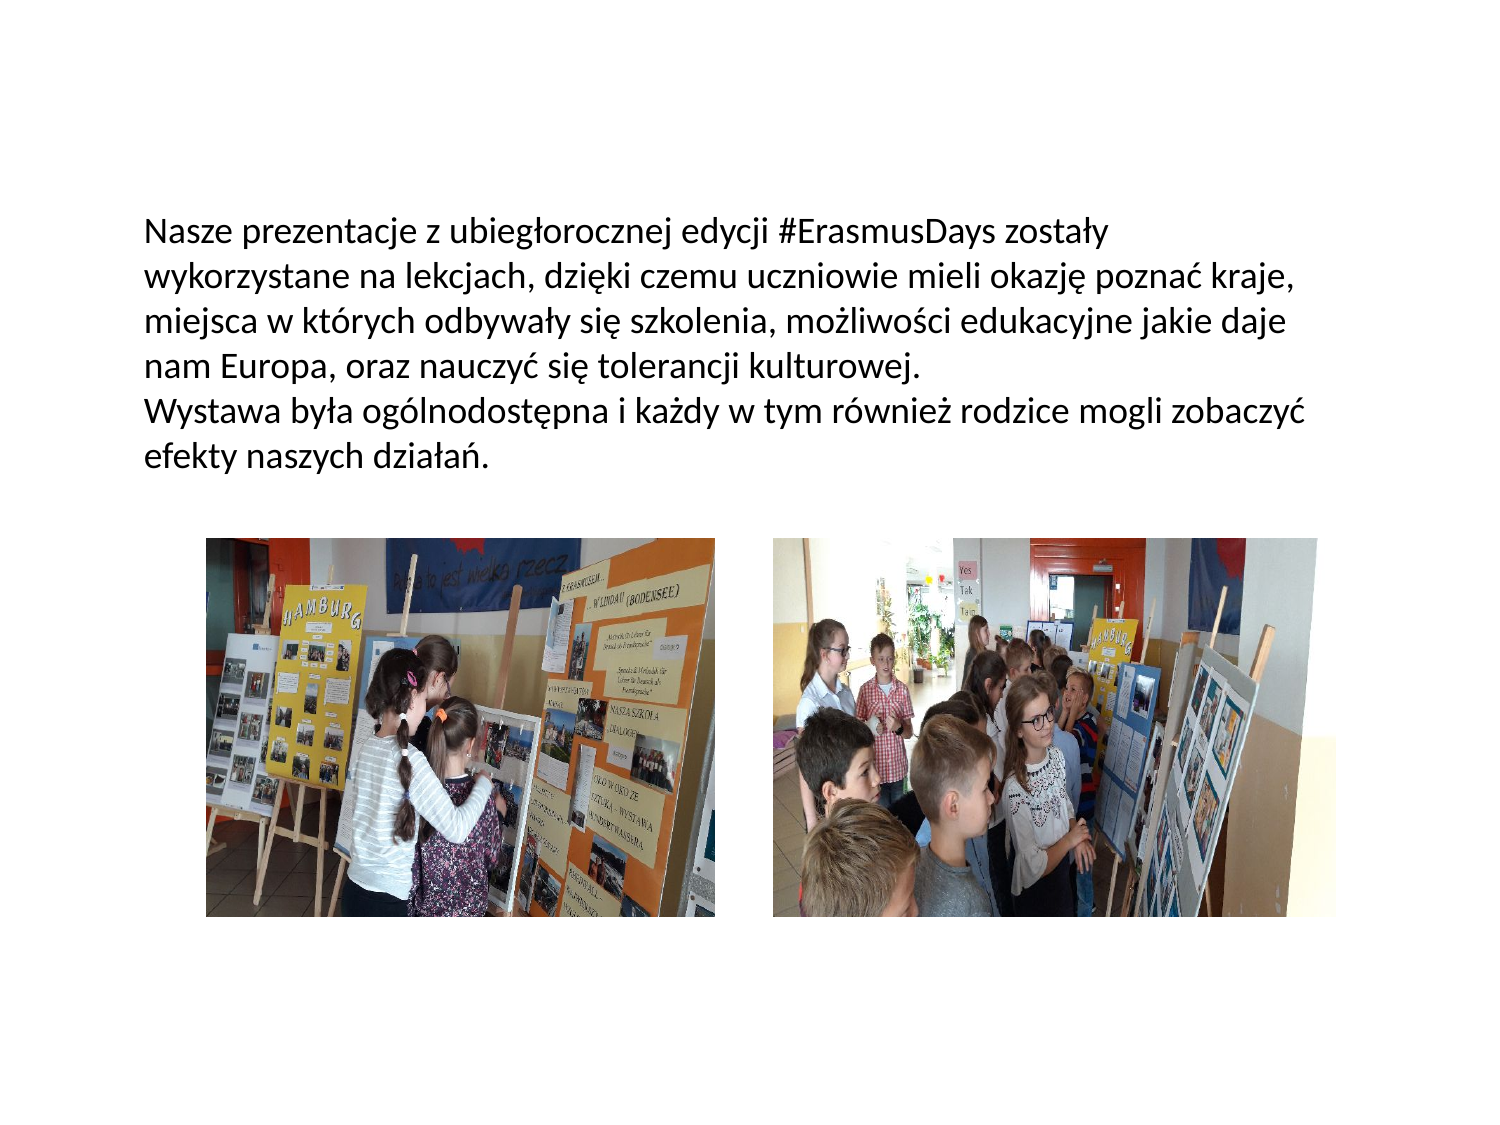

Nasze prezentacje z ubiegłorocznej edycji #ErasmusDays zostały wykorzystane na lekcjach, dzięki czemu uczniowie mieli okazję poznać kraje, miejsca w których odbywały się szkolenia, możliwości edukacyjne jakie daje nam Europa, oraz nauczyć się tolerancji kulturowej.
Wystawa była ogólnodostępna i każdy w tym również rodzice mogli zobaczyć efekty naszych działań.